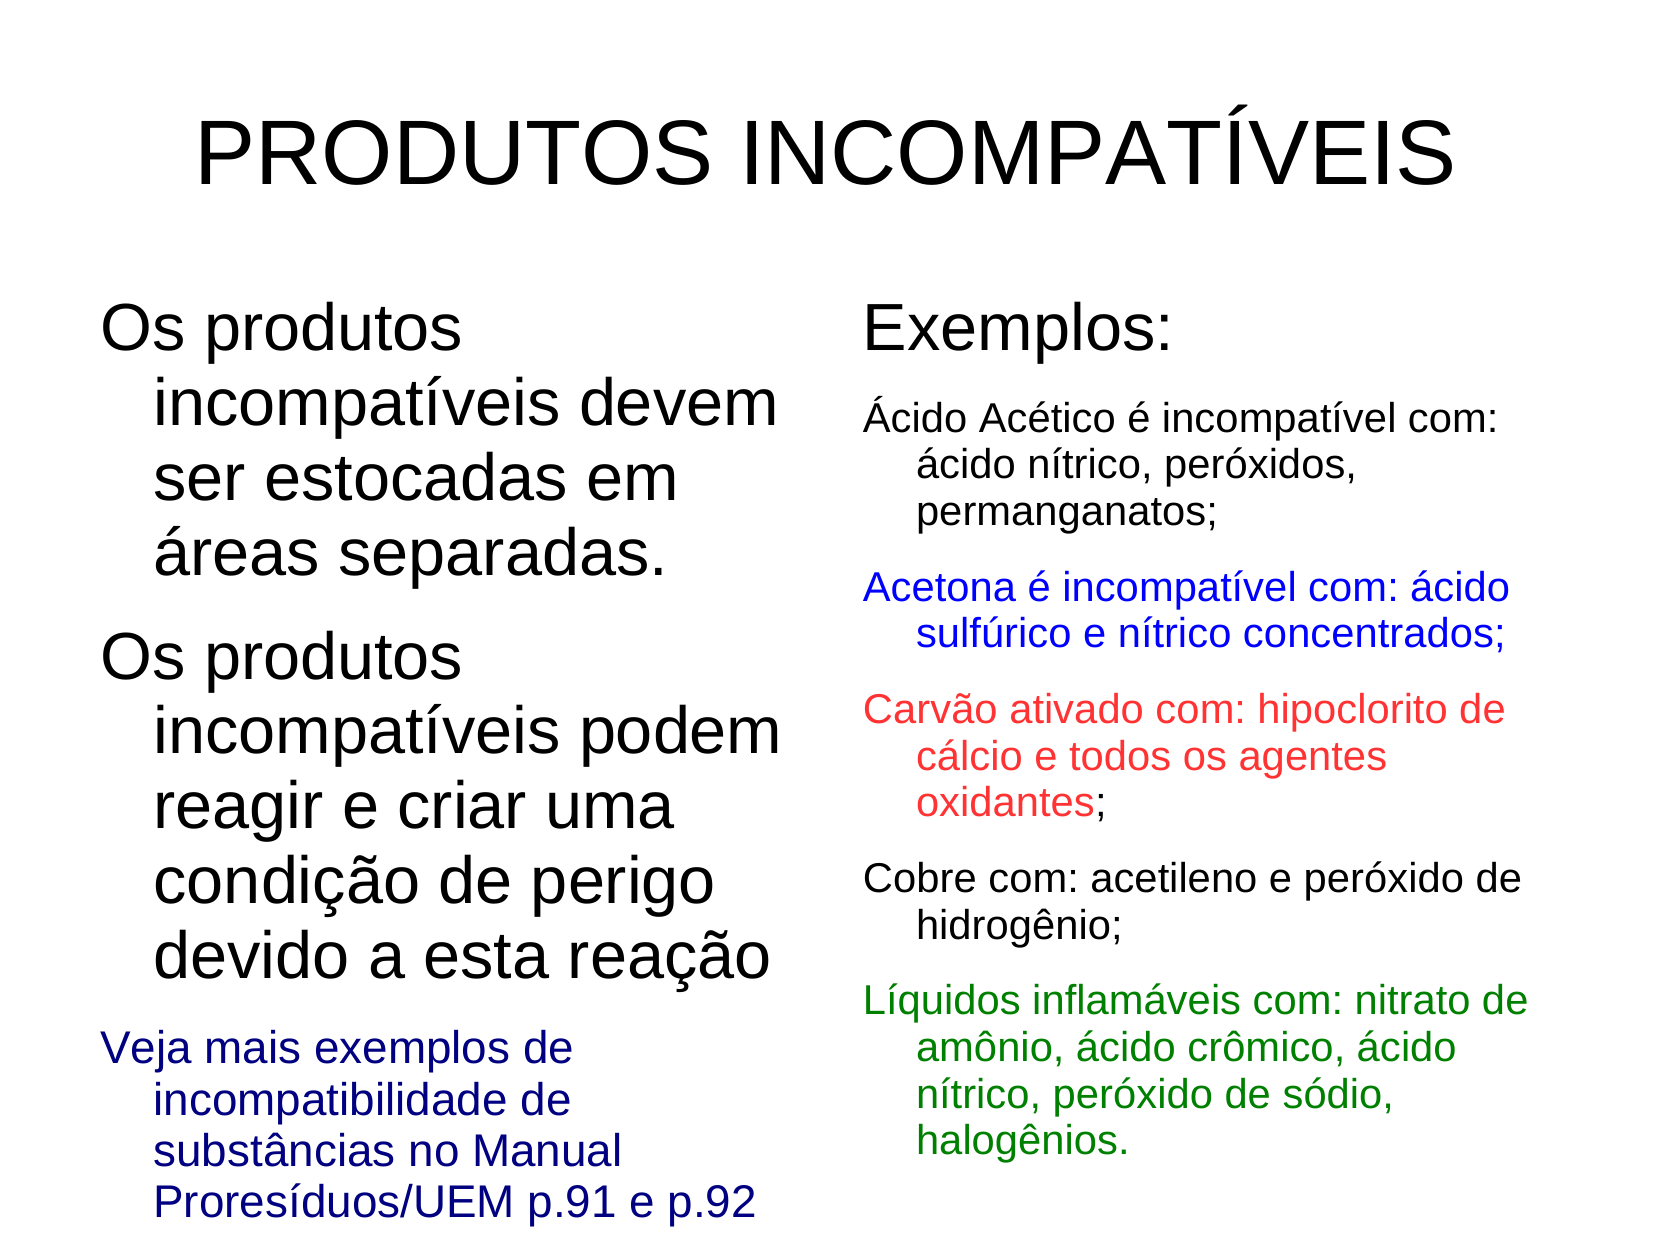

# PRODUTOS INCOMPATÍVEIS
Os produtos incompatíveis devem ser estocadas em áreas separadas.
Os produtos incompatíveis podem reagir e criar uma condição de perigo devido a esta reação
Veja mais exemplos de incompatibilidade de substâncias no Manual Proresíduos/UEM p.91 e p.92
Exemplos:
Ácido Acético é incompatível com: ácido nítrico, peróxidos, permanganatos;
Acetona é incompatível com: ácido sulfúrico e nítrico concentrados;
Carvão ativado com: hipoclorito de cálcio e todos os agentes oxidantes;
Cobre com: acetileno e peróxido de hidrogênio;
Líquidos inflamáveis com: nitrato de amônio, ácido crômico, ácido nítrico, peróxido de sódio, halogênios.